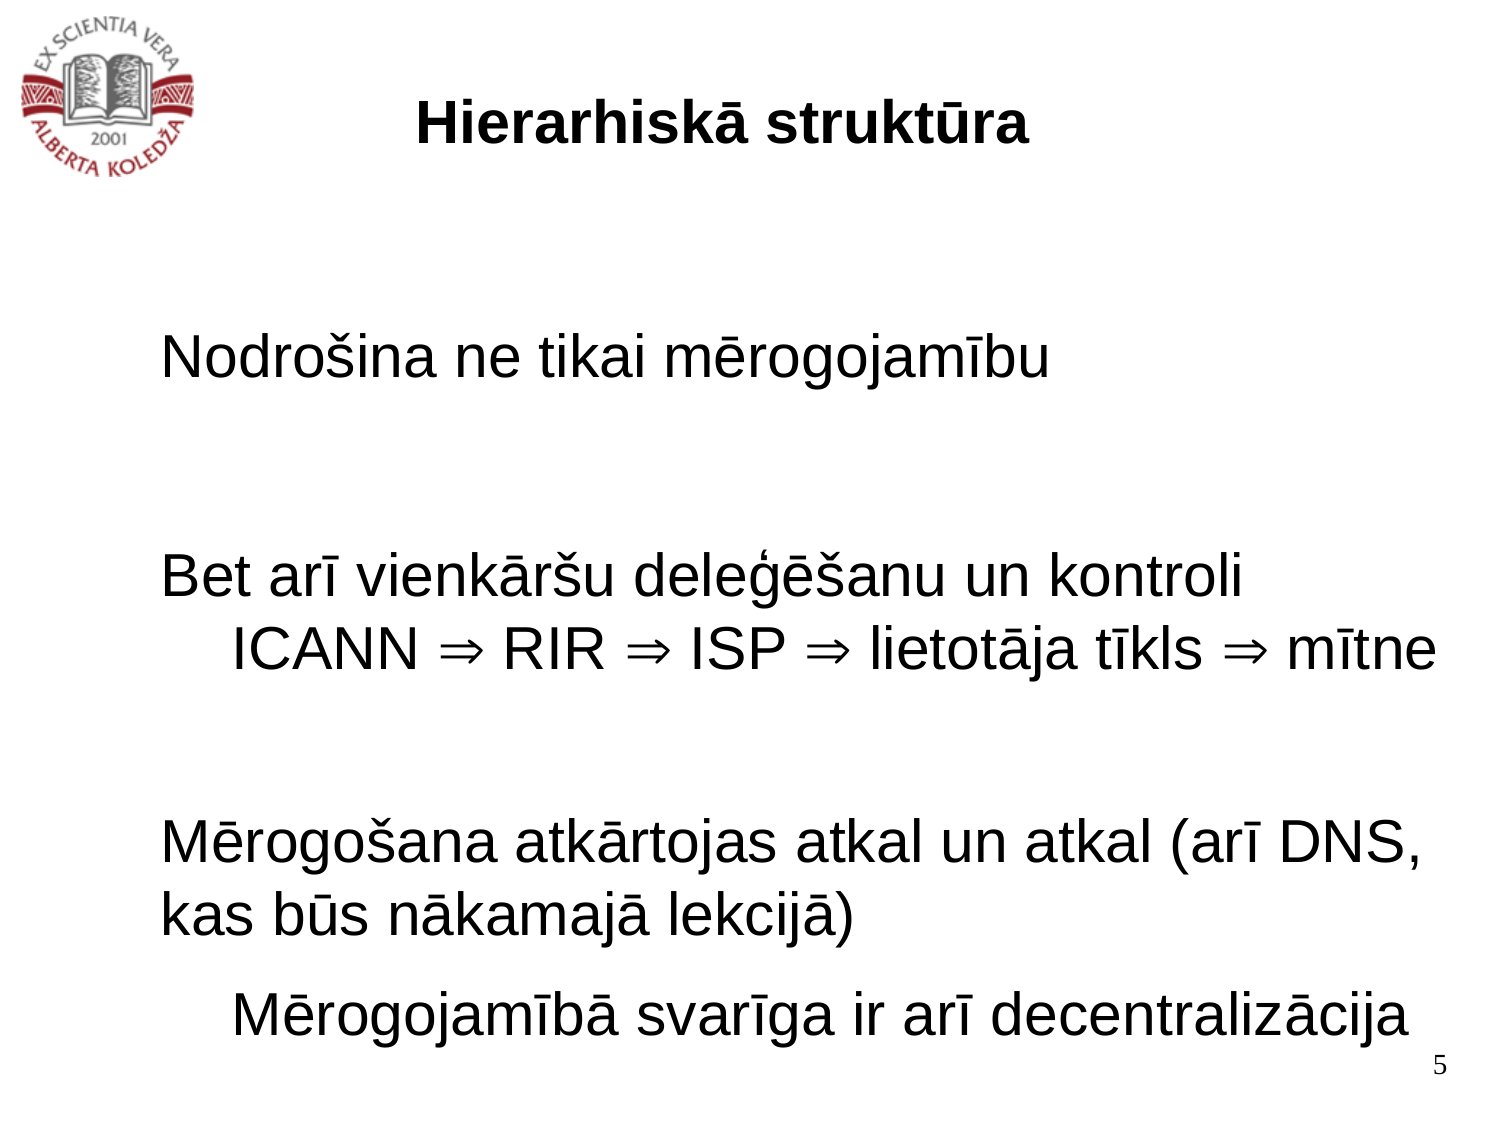

# Hierarhiskā struktūra
Nodrošina ne tikai mērogojamību
Bet arī vienkāršu deleģēšanu un kontroli
ICANN  RIR  ISP  lietotāja tīkls  mītne
Mērogošana atkārtojas atkal un atkal (arī DNS, kas būs nākamajā lekcijā)
Mērogojamībā svarīga ir arī decentralizācija
5